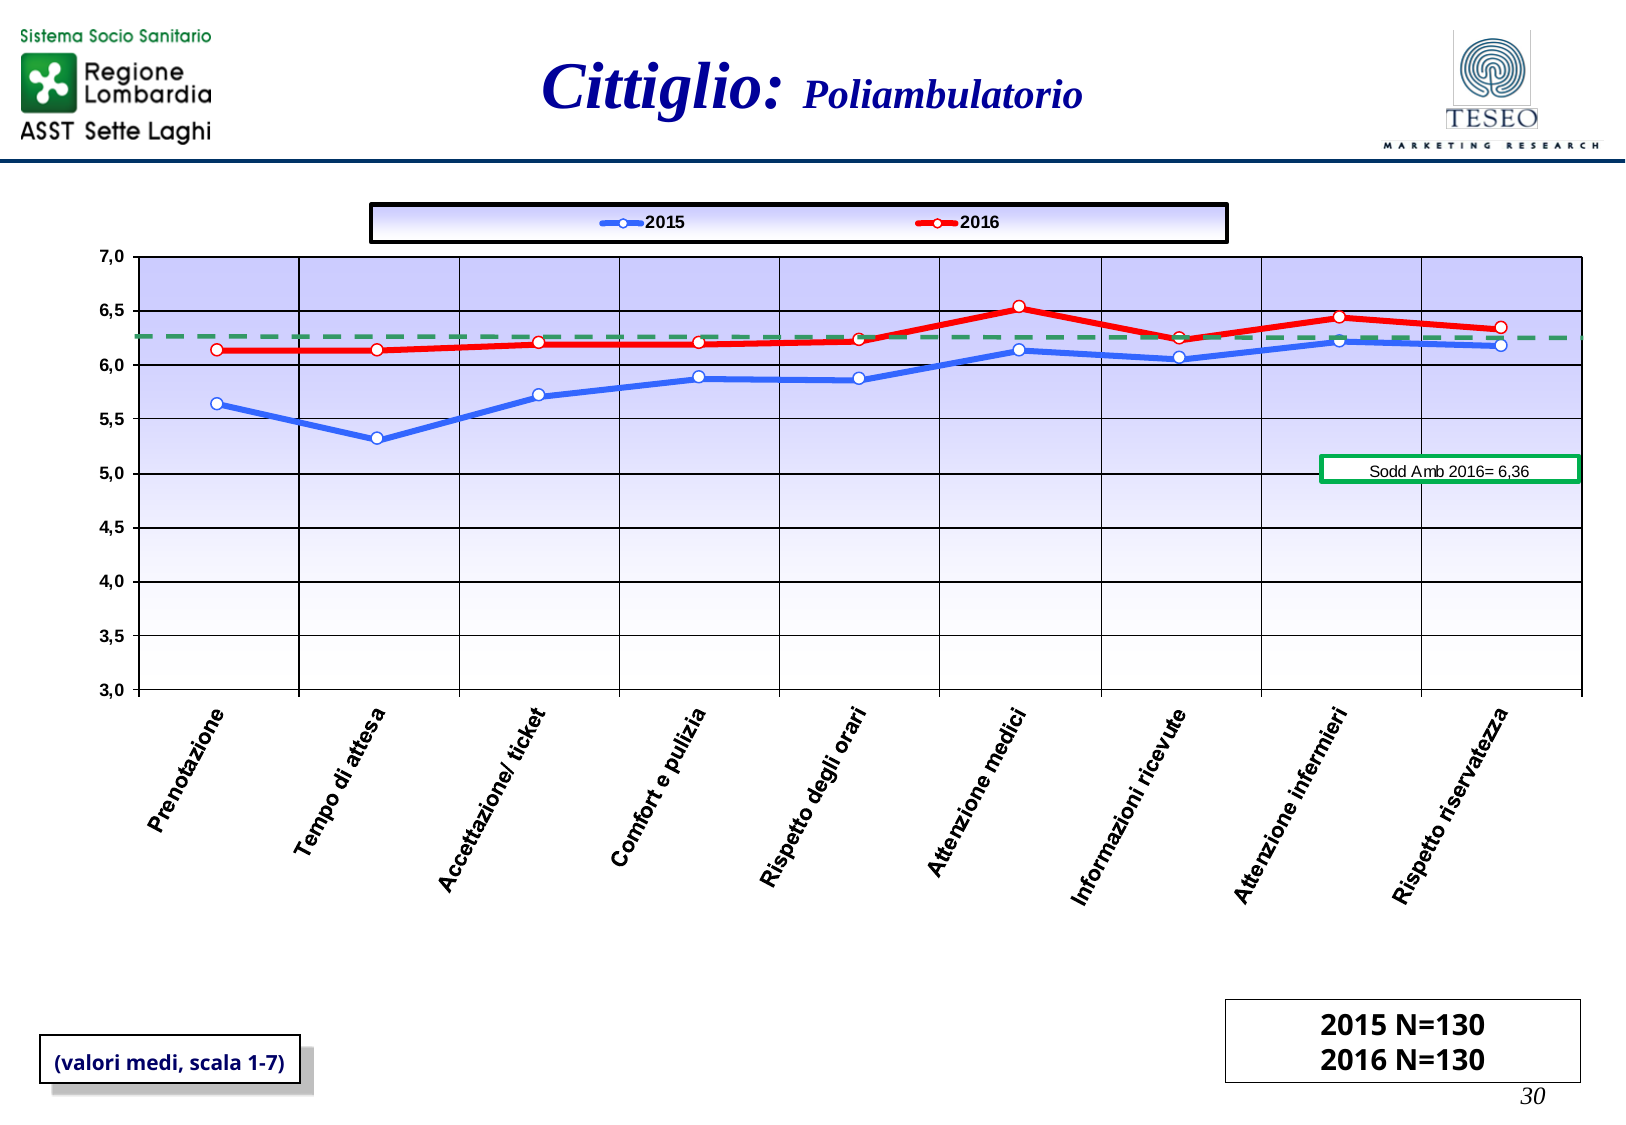

Cittiglio: Poliambulatorio
2015 N=130
2016 N=130
(valori medi, scala 1-7)